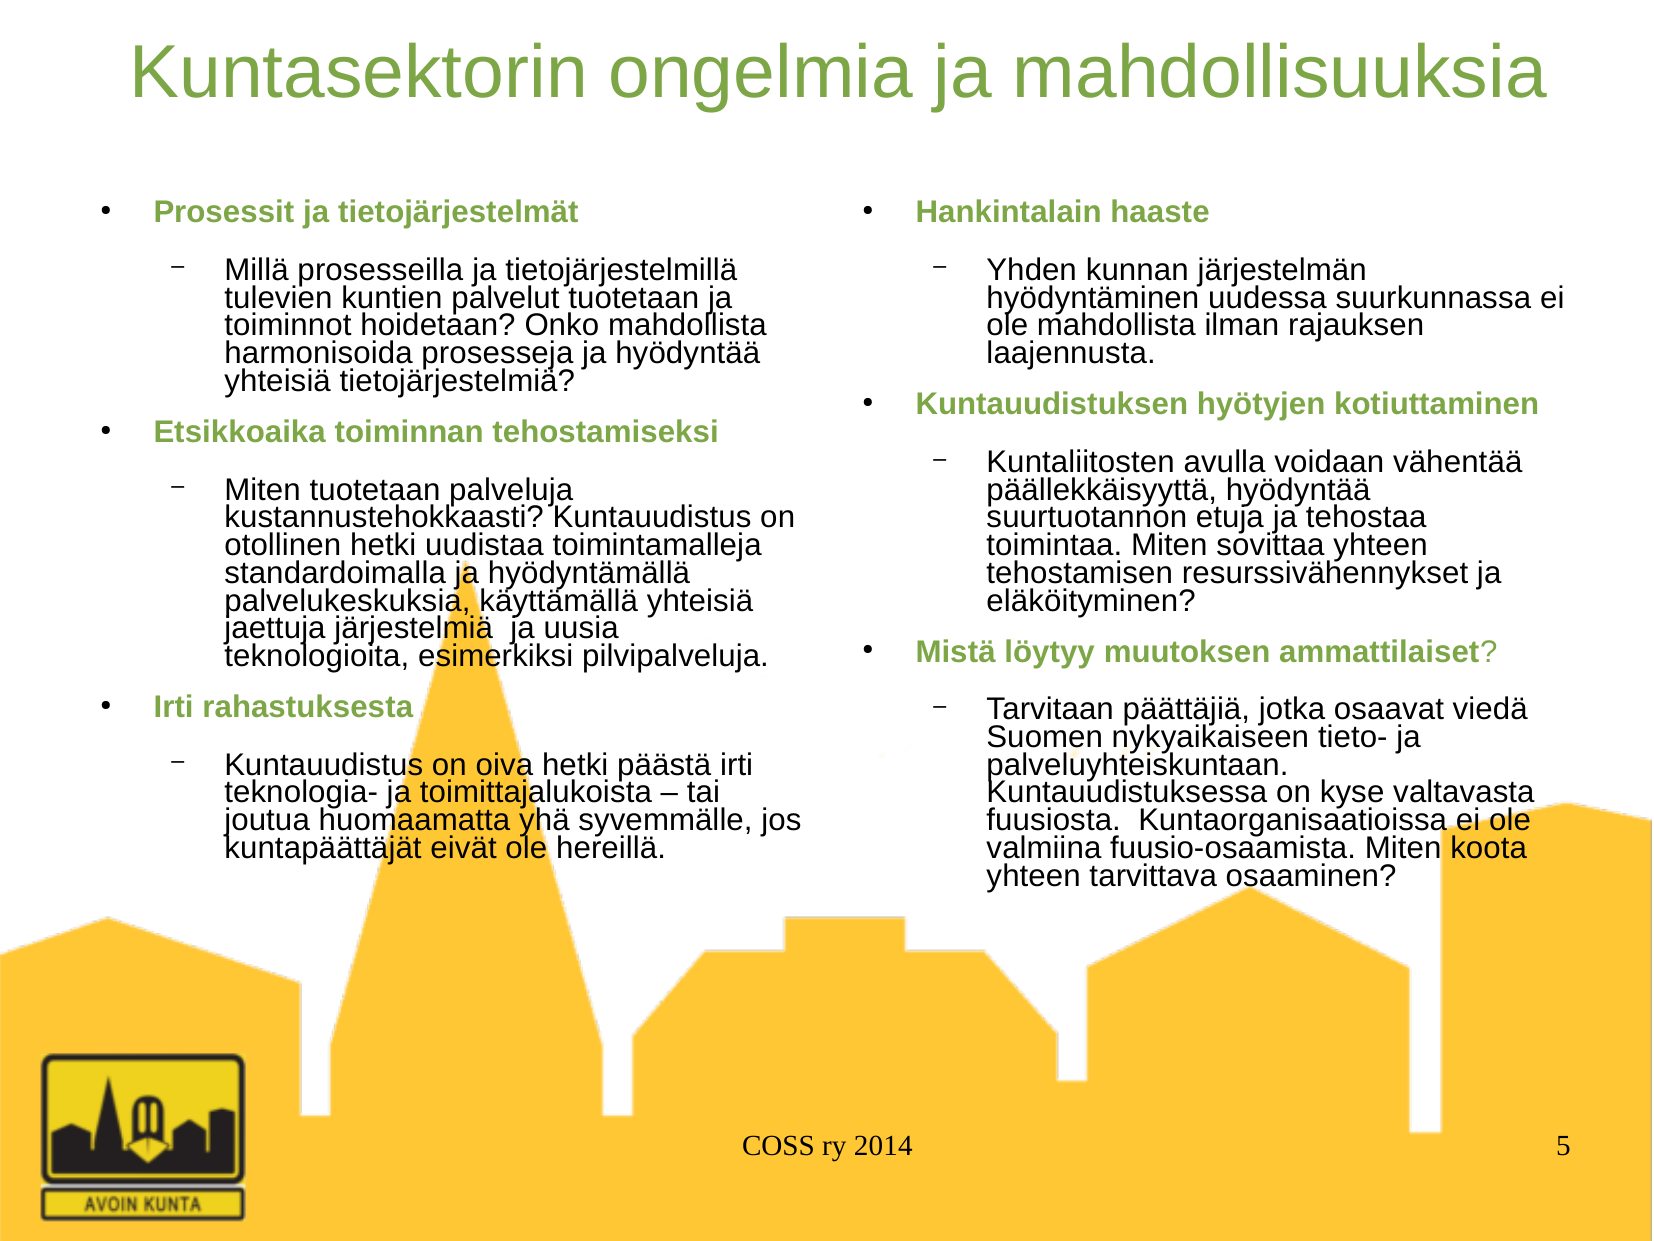

# Kuntasektorin ongelmia ja mahdollisuuksia
Prosessit ja tietojärjestelmät
Millä prosesseilla ja tietojärjestelmillä tulevien kuntien palvelut tuotetaan ja toiminnot hoidetaan? Onko mahdollista harmonisoida prosesseja ja hyödyntää yhteisiä tietojärjestelmiä?
Etsikkoaika toiminnan tehostamiseksi
Miten tuotetaan palveluja kustannustehokkaasti? Kuntauudistus on otollinen hetki uudistaa toimintamalleja standardoimalla ja hyödyntämällä palvelukeskuksia, käyttämällä yhteisiä jaettuja järjestelmiä ja uusia teknologioita, esimerkiksi pilvipalveluja.
Irti rahastuksesta
Kuntauudistus on oiva hetki päästä irti teknologia- ja toimittajalukoista – tai joutua huomaamatta yhä syvemmälle, jos kuntapäättäjät eivät ole hereillä.
Hankintalain haaste
Yhden kunnan järjestelmän hyödyntäminen uudessa suurkunnassa ei ole mahdollista ilman rajauksen laajennusta.
Kuntauudistuksen hyötyjen kotiuttaminen
Kuntaliitosten avulla voidaan vähentää päällekkäisyyttä, hyödyntää suurtuotannon etuja ja tehostaa toimintaa. Miten sovittaa yhteen tehostamisen resurssivähennykset ja eläköityminen?
Mistä löytyy muutoksen ammattilaiset?
Tarvitaan päättäjiä, jotka osaavat viedä Suomen nykyaikaiseen tieto- ja palveluyhteiskuntaan. Kuntauudistuksessa on kyse valtavasta fuusiosta. Kuntaorganisaatioissa ei ole valmiina fuusio-osaamista. Miten koota yhteen tarvittava osaaminen?
COSS ry 2014
5